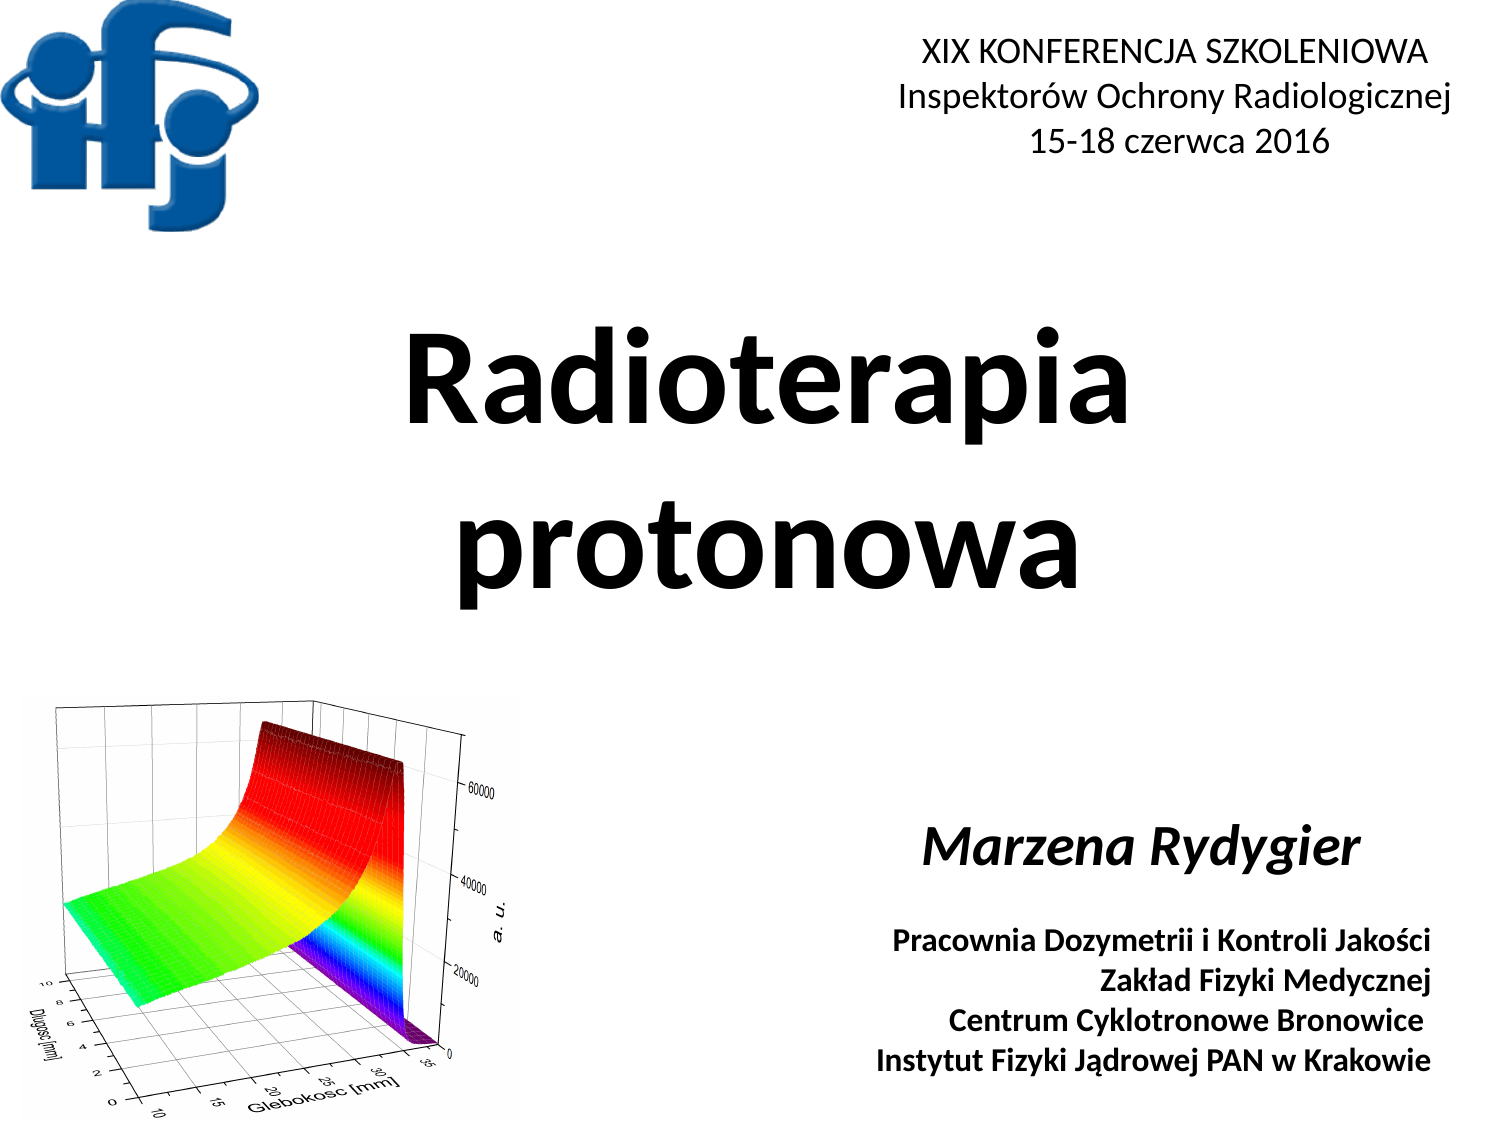

XIX KONFERENCJA SZKOLENIOWA
Inspektorów Ochrony Radiologicznej
15-18 czerwca 2016
Radioterapia
protonowa
Marzena Rydygier
# Pracownia Dozymetrii i Kontroli Jakości
Zakład Fizyki Medycznej
Centrum Cyklotronowe Bronowice
Instytut Fizyki Jądrowej PAN w Krakowie